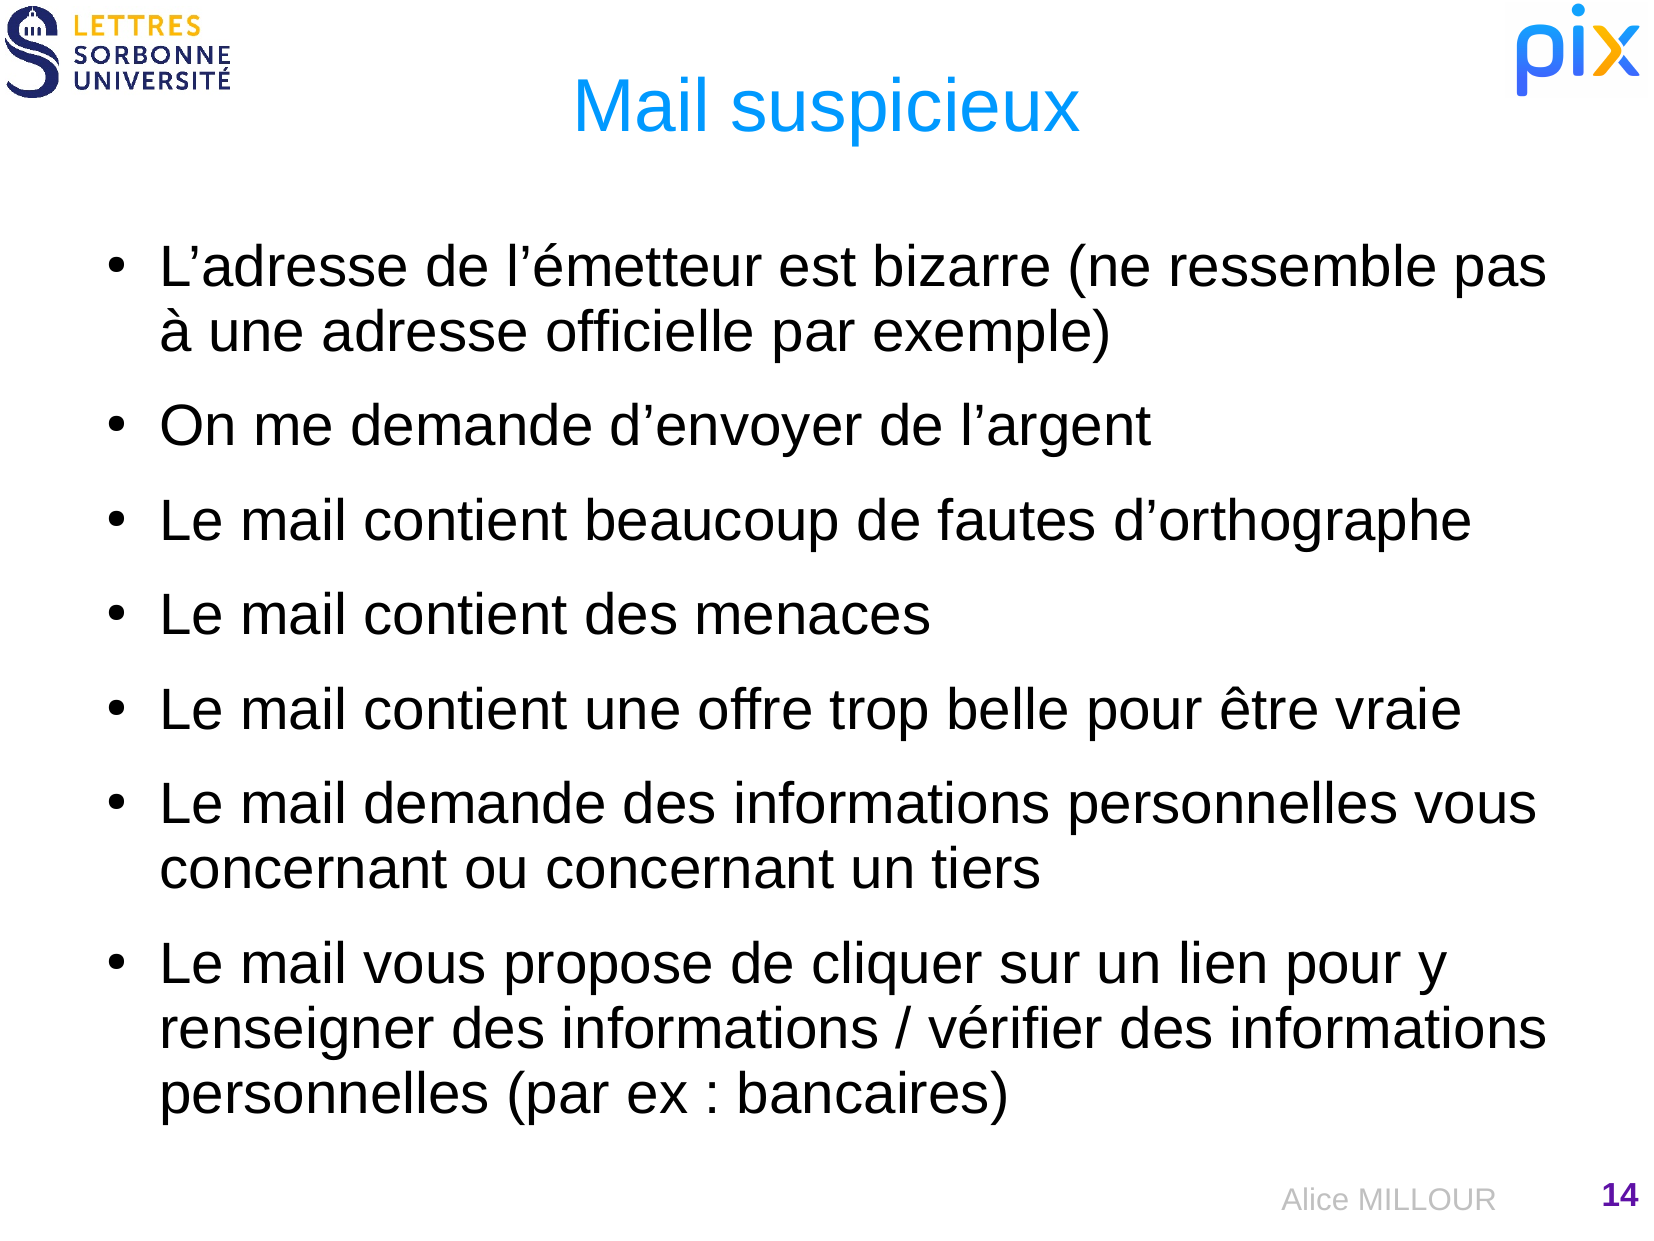

# Mail suspicieux
L’adresse de l’émetteur est bizarre (ne ressemble pas à une adresse officielle par exemple)
On me demande d’envoyer de l’argent
Le mail contient beaucoup de fautes d’orthographe
Le mail contient des menaces
Le mail contient une offre trop belle pour être vraie
Le mail demande des informations personnelles vous concernant ou concernant un tiers
Le mail vous propose de cliquer sur un lien pour y renseigner des informations / vérifier des informations personnelles (par ex : bancaires)